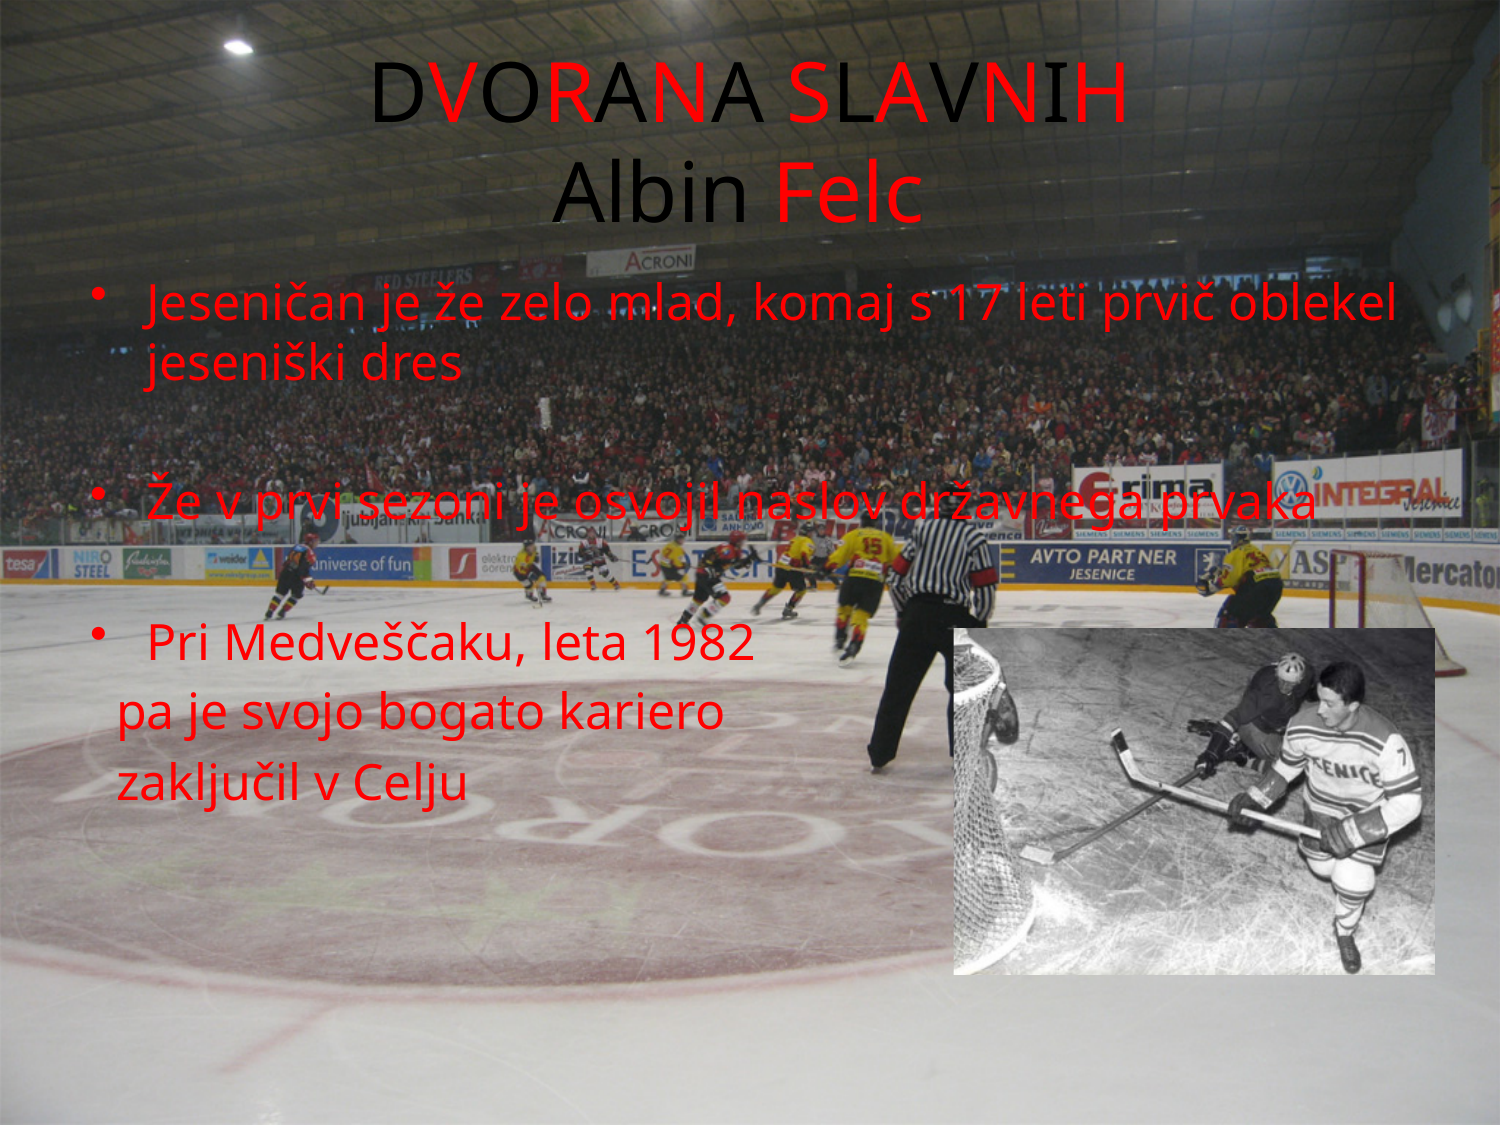

# DVORANA SLAVNIH Albin Felc
Jeseničan je že zelo mlad, komaj s 17 leti prvič oblekel jeseniški dres
Že v prvi sezoni je osvojil naslov državnega prvaka
Pri Medveščaku, leta 1982
 pa je svojo bogato kariero
 zaključil v Celju